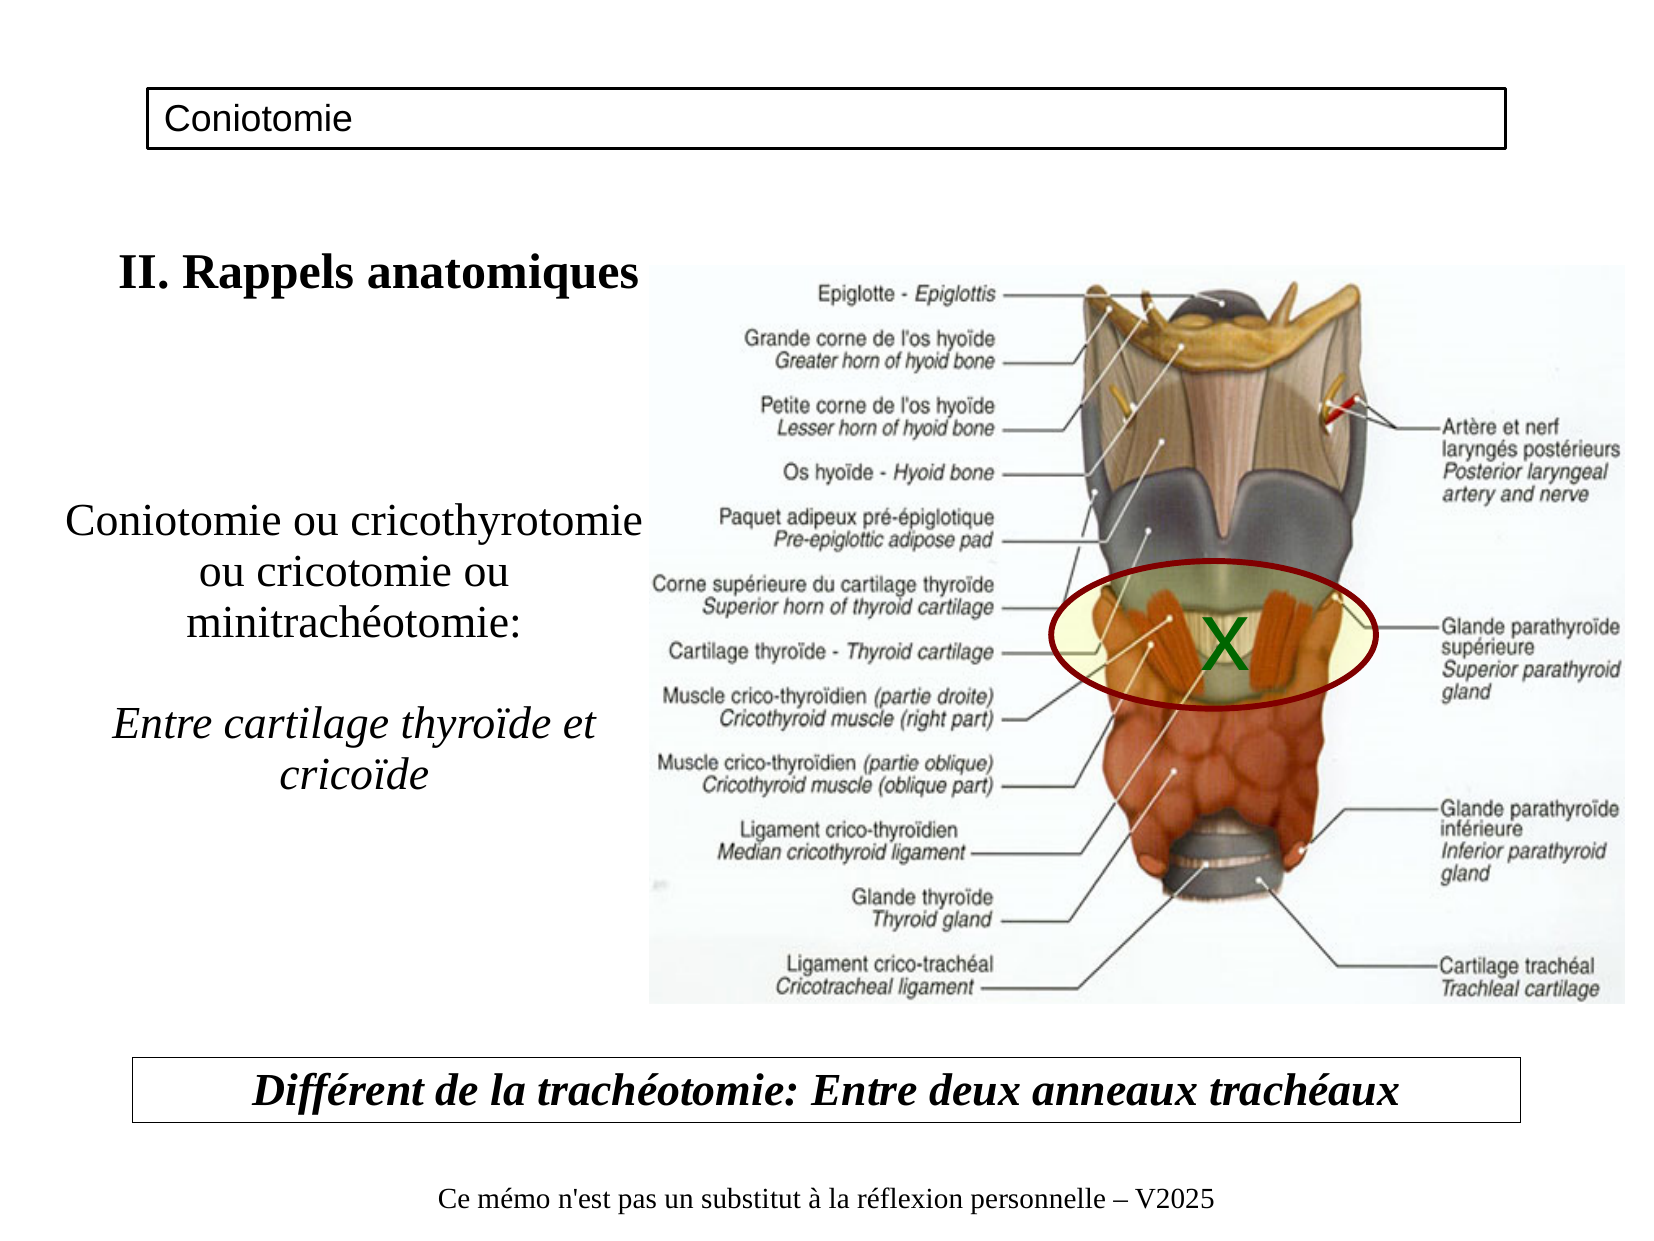

Coniotomie
II. Rappels anatomiques
Coniotomie ou cricothyrotomie ou cricotomie ou minitrachéotomie:
Entre cartilage thyroïde et cricoïde
x
Différent de la trachéotomie: Entre deux anneaux trachéaux
Ce mémo n'est pas un substitut à la réflexion personnelle – V2025